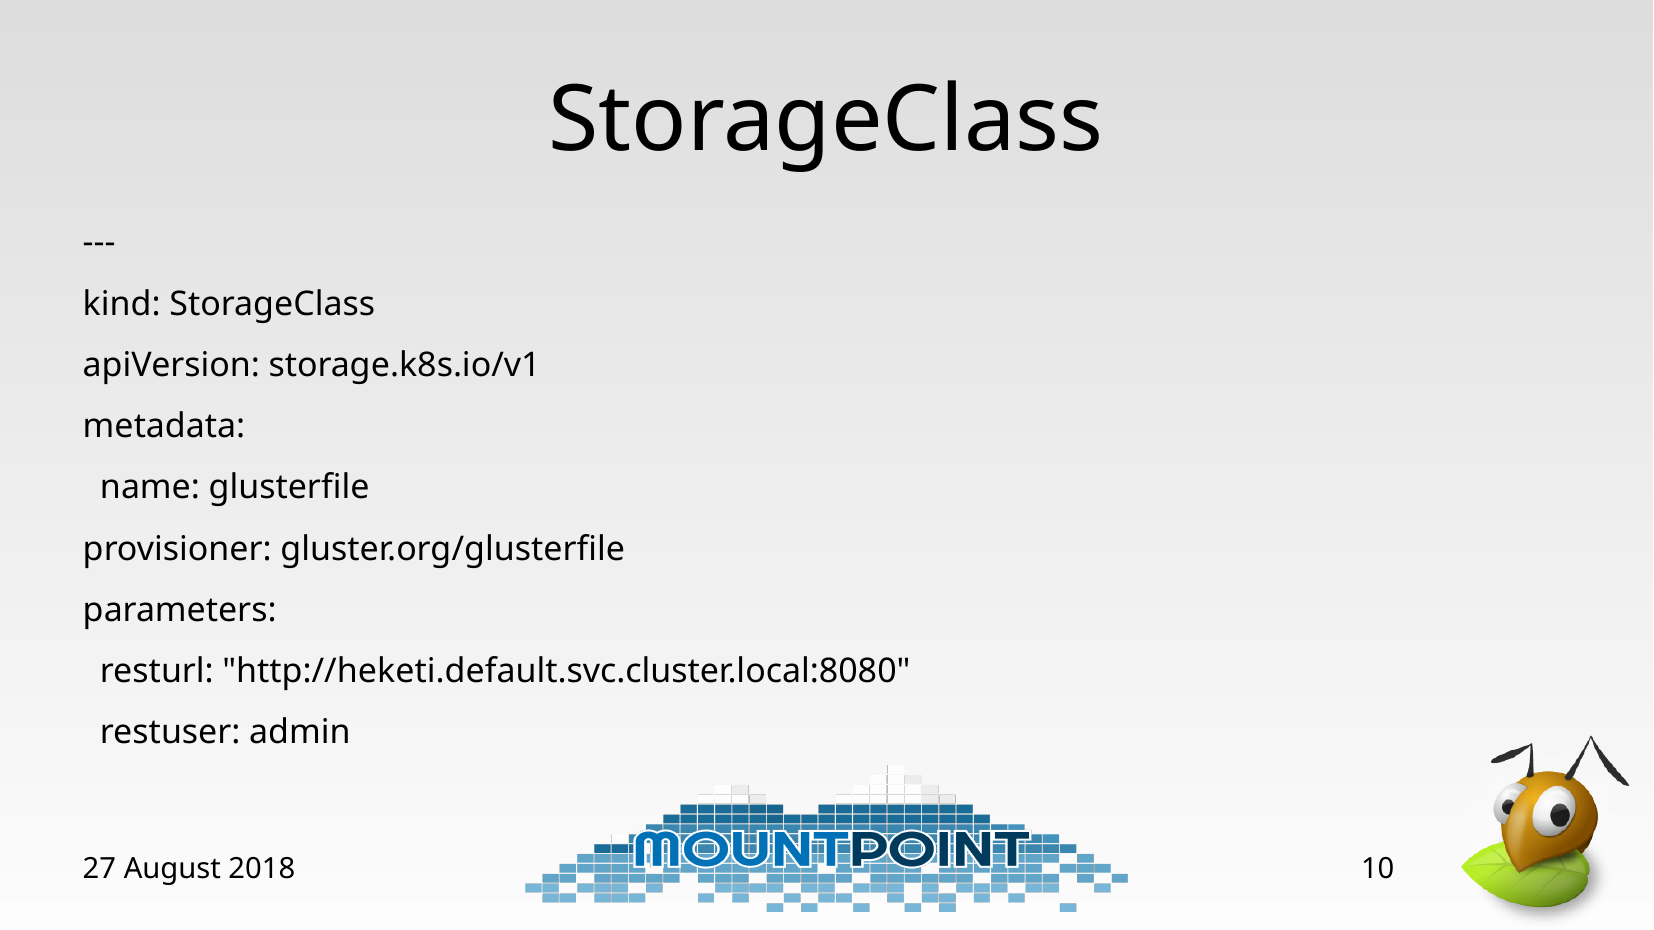

# StorageClass
---
kind: StorageClass
apiVersion: storage.k8s.io/v1
metadata:
 name: glusterfile
provisioner: gluster.org/glusterfile
parameters:
 resturl: "http://heketi.default.svc.cluster.local:8080"
 restuser: admin
27 August 2018
10